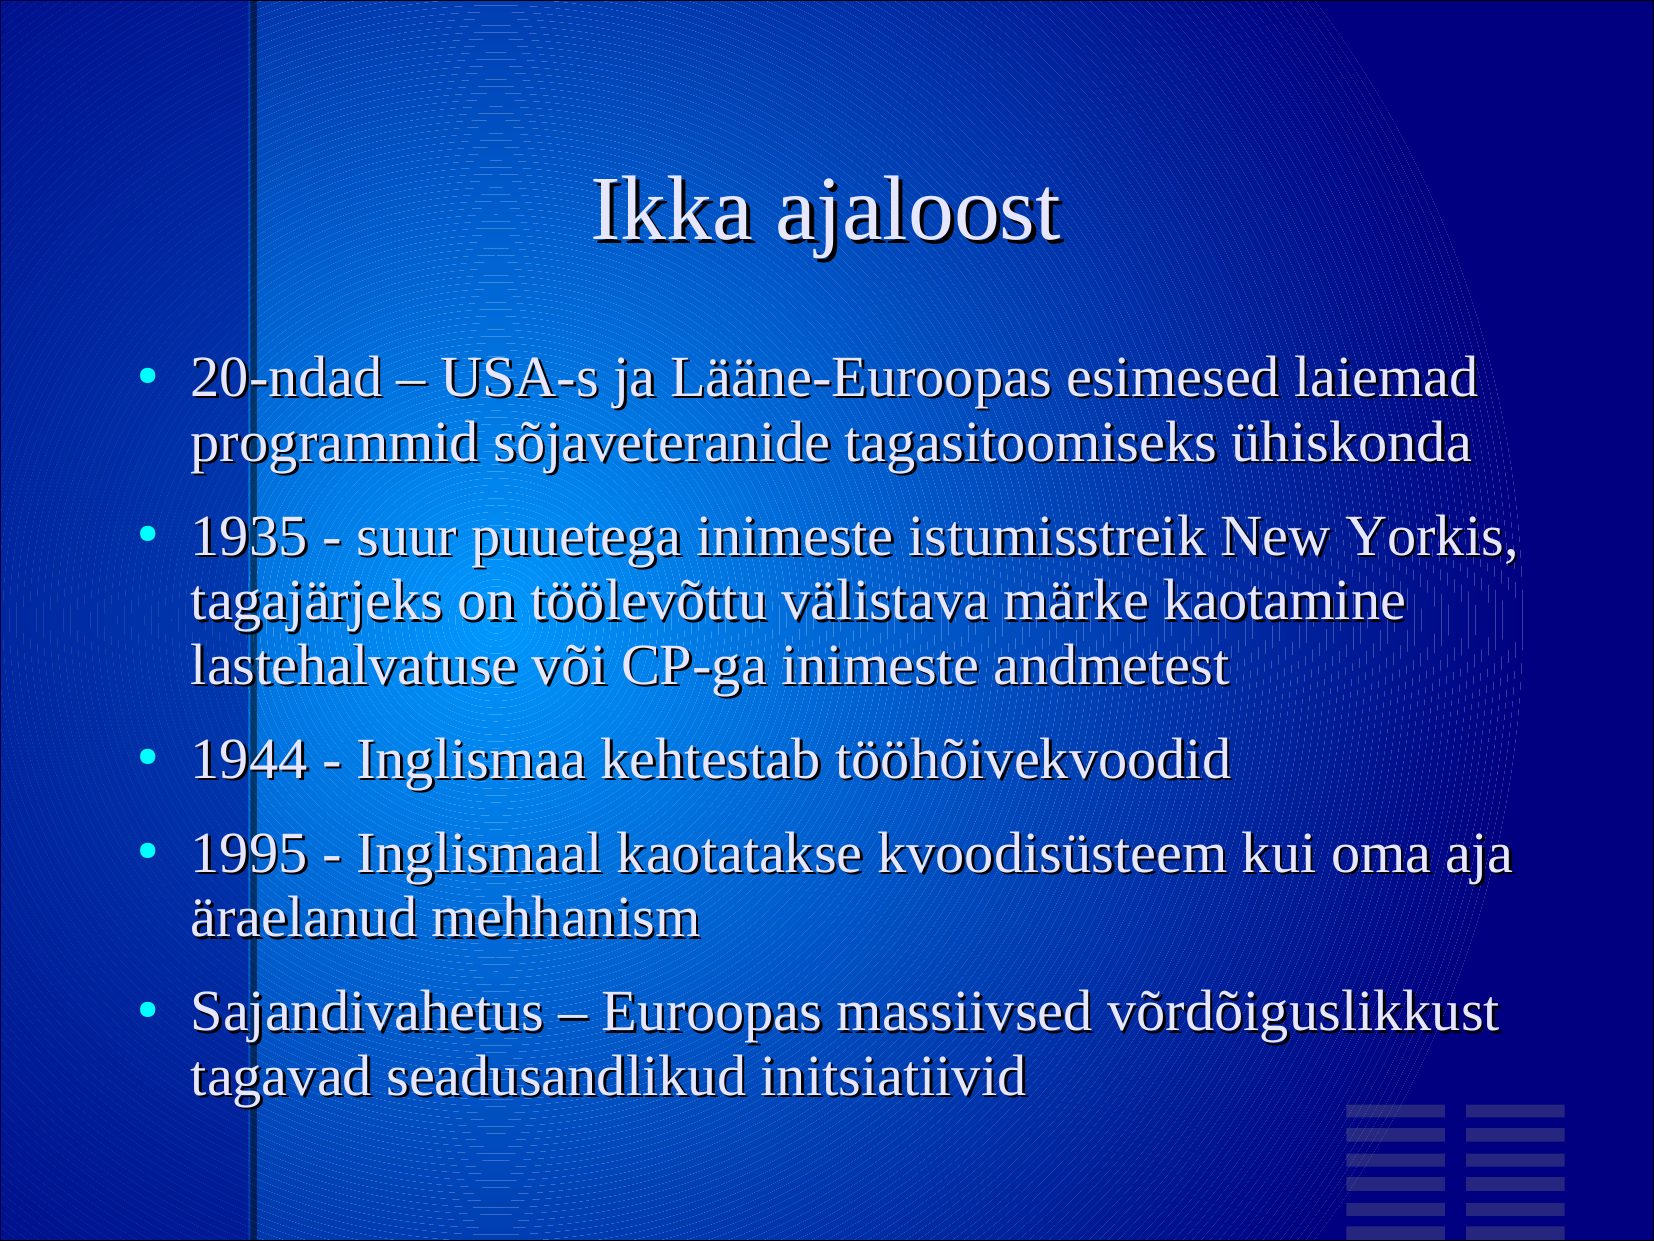

# Ikka ajaloost
20-ndad – USA-s ja Lääne-Euroopas esimesed laiemad programmid sõjaveteranide tagasitoomiseks ühiskonda
1935 - suur puuetega inimeste istumisstreik New Yorkis, tagajärjeks on töölevõttu välistava märke kaotamine lastehalvatuse või CP-ga inimeste andmetest
1944 - Inglismaa kehtestab tööhõivekvoodid
1995 - Inglismaal kaotatakse kvoodisüsteem kui oma aja äraelanud mehhanism
Sajandivahetus – Euroopas massiivsed võrdõiguslikkust tagavad seadusandlikud initsiatiivid